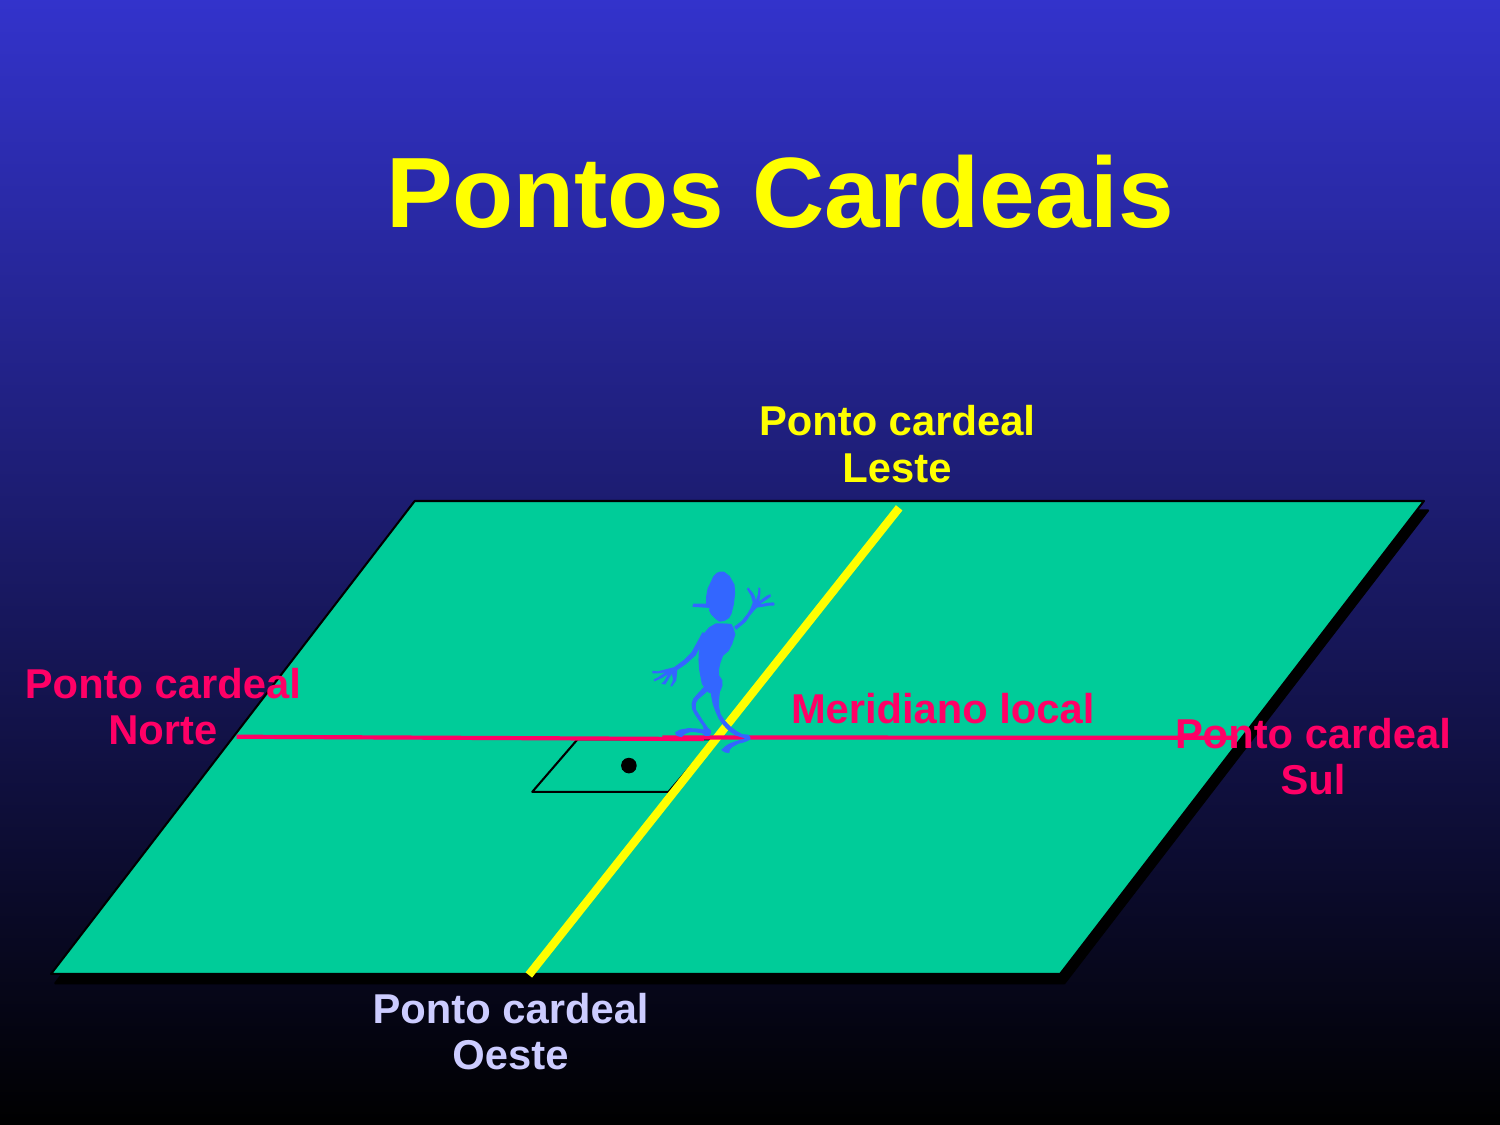

# Pontos Cardeais
Ponto cardeal
Leste
Ponto cardeal
Norte
Meridiano local
Ponto cardeal
Sul
Ponto cardeal
Oeste